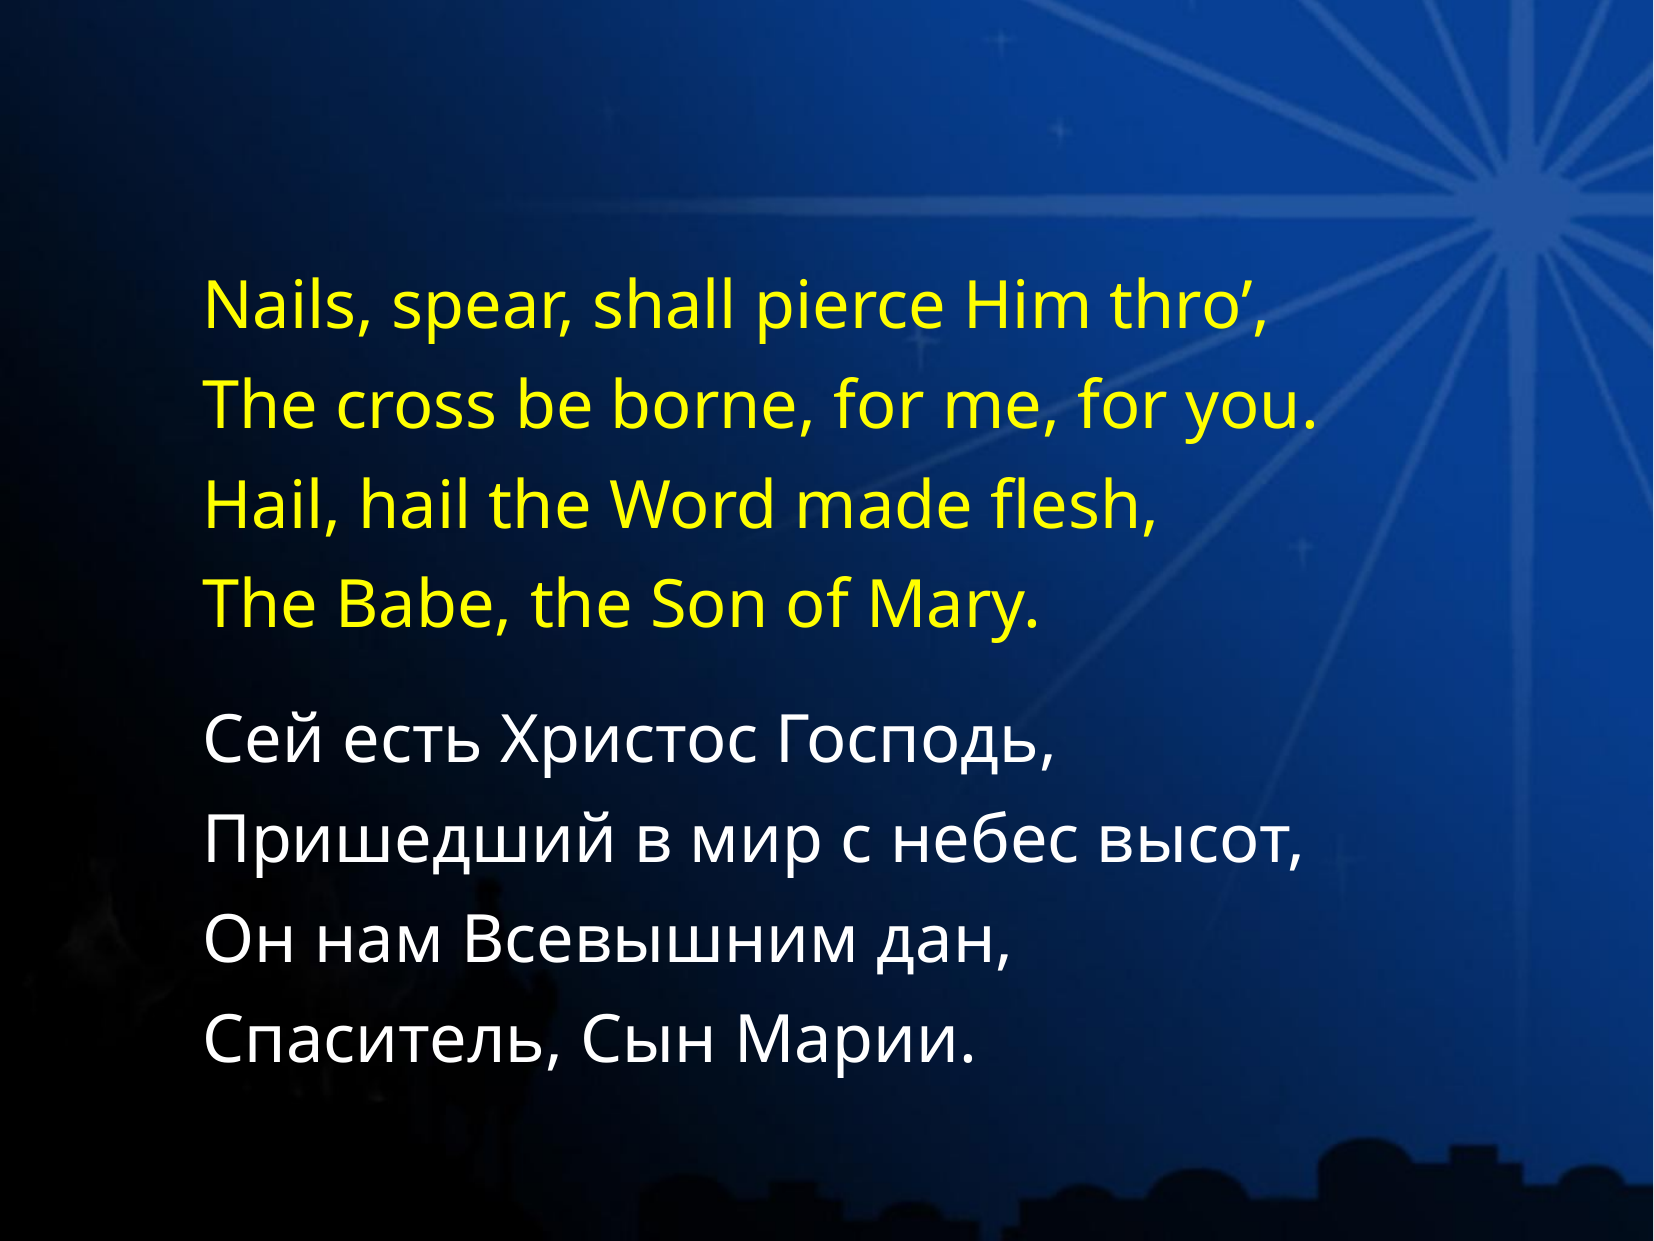

Nails, spear, shall pierce Him thro’,
	The cross be borne, for me, for you.
	Hail, hail the Word made flesh,
	The Babe, the Son of Mary.
	Сей есть Христос Господь,
	Пришедший в мир с небес высот,
	Он нам Всевышним дан,
	Спаситель, Сын Марии.